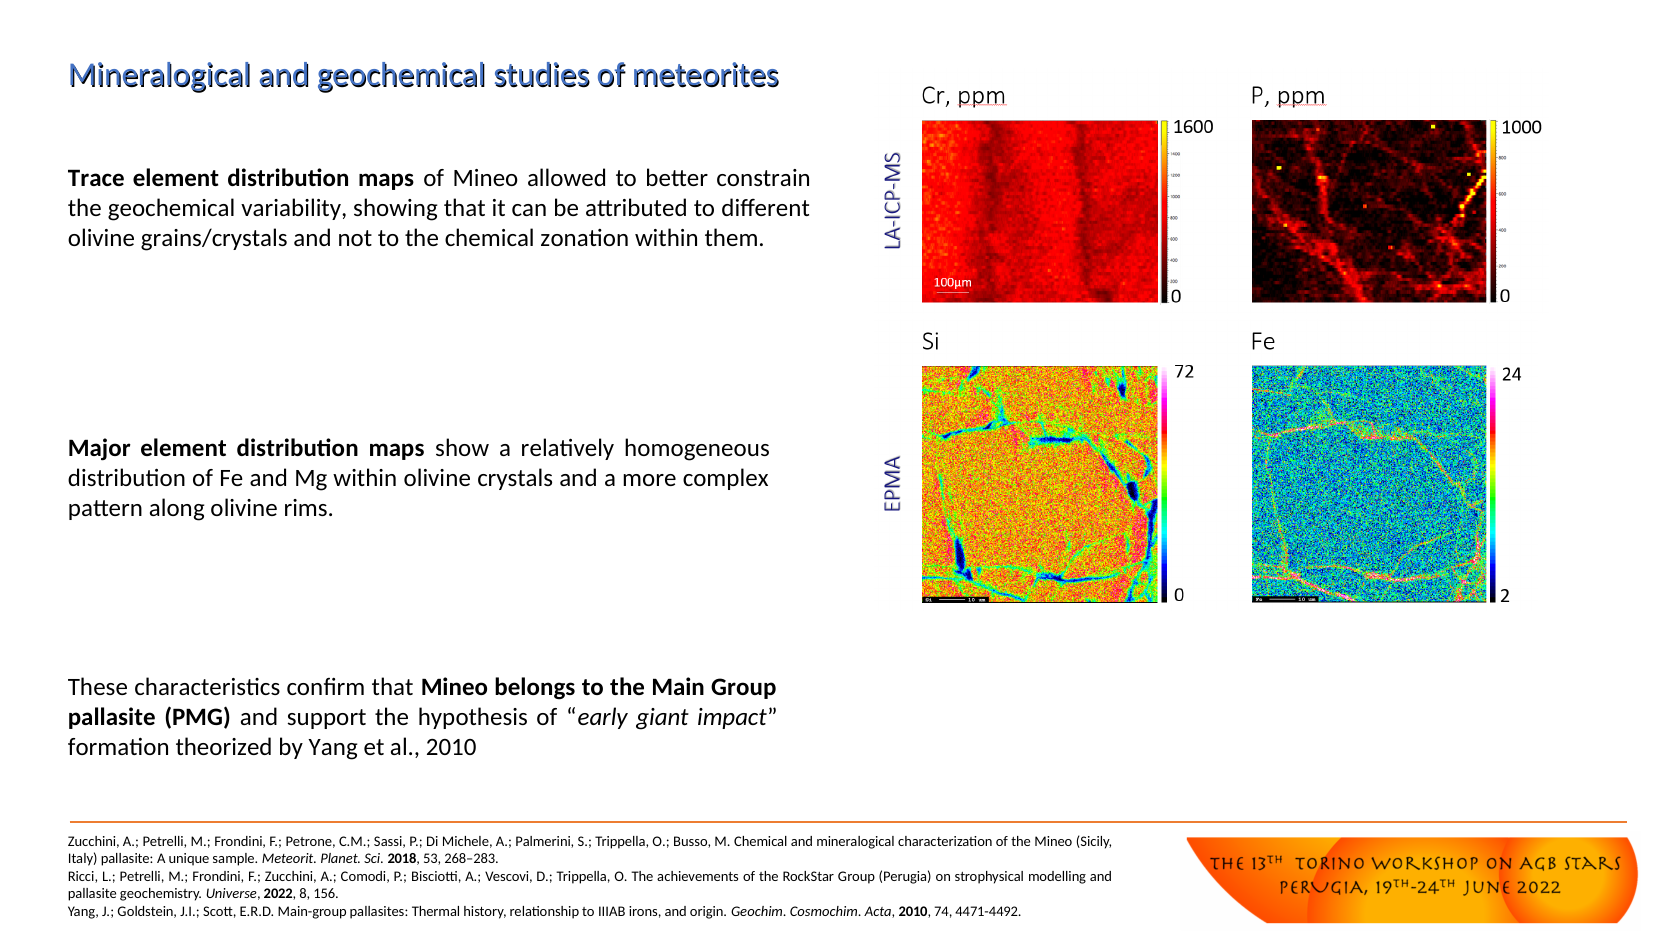

Mineralogical and geochemical studies of meteorites
Trace element distribution maps of Mineo allowed to better constrain the geochemical variability, showing that it can be attributed to different olivine grains/crystals and not to the chemical zonation within them.
Major element distribution maps show a relatively homogeneous distribution of Fe and Mg within olivine crystals and a more complex pattern along olivine rims.
These characteristics confirm that Mineo belongs to the Main Group pallasite (PMG) and support the hypothesis of “early giant impact” formation theorized by Yang et al., 2010
Zucchini, A.; Petrelli, M.; Frondini, F.; Petrone, C.M.; Sassi, P.; Di Michele, A.; Palmerini, S.; Trippella, O.; Busso, M. Chemical and mineralogical characterization of the Mineo (Sicily, Italy) pallasite: A unique sample. Meteorit. Planet. Sci. 2018, 53, 268–283.
Ricci, L.; Petrelli, M.; Frondini, F.; Zucchini, A.; Comodi, P.; Bisciotti, A.; Vescovi, D.; Trippella, O. The achievements of the RockStar Group (Perugia) on strophysical modelling and pallasite geochemistry. Universe, 2022, 8, 156.
Yang, J.; Goldstein, J.I.; Scott, E.R.D. Main-group pallasites: Thermal history, relationship to IIIAB irons, and origin. Geochim. Cosmochim. Acta, 2010, 74, 4471-4492.